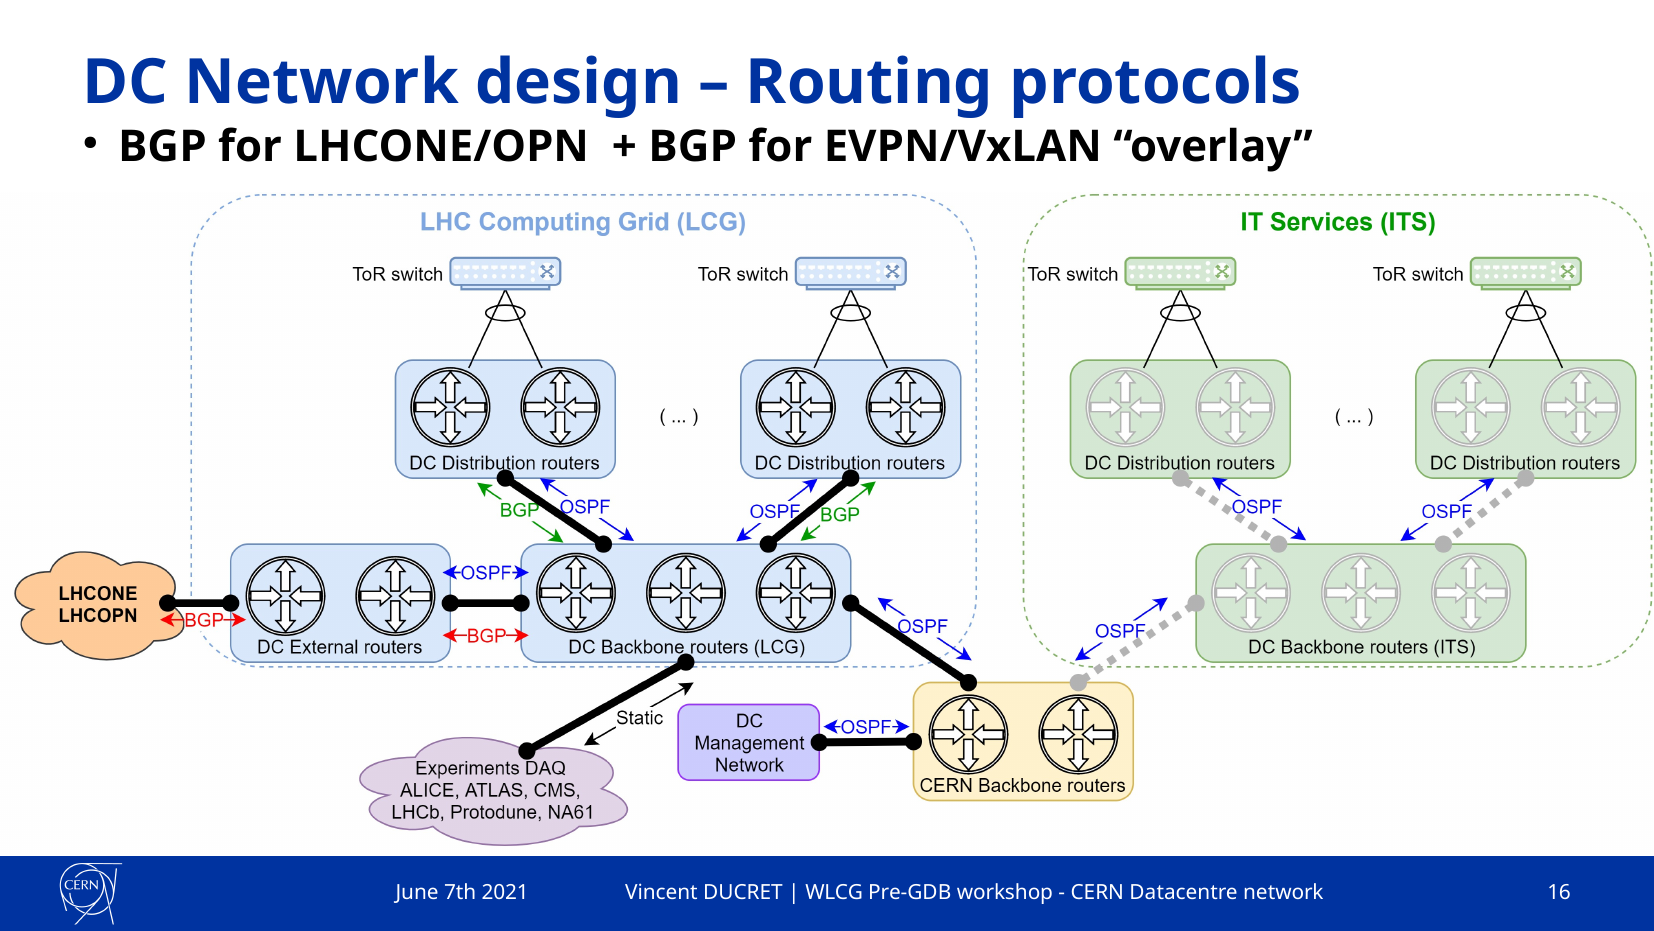

# DC Network design – Routing protocols
BGP for LHCONE/OPN + BGP for EVPN/VxLAN “overlay”
June 7th 2021
Vincent DUCRET | WLCG Pre-GDB workshop - CERN Datacentre network
16